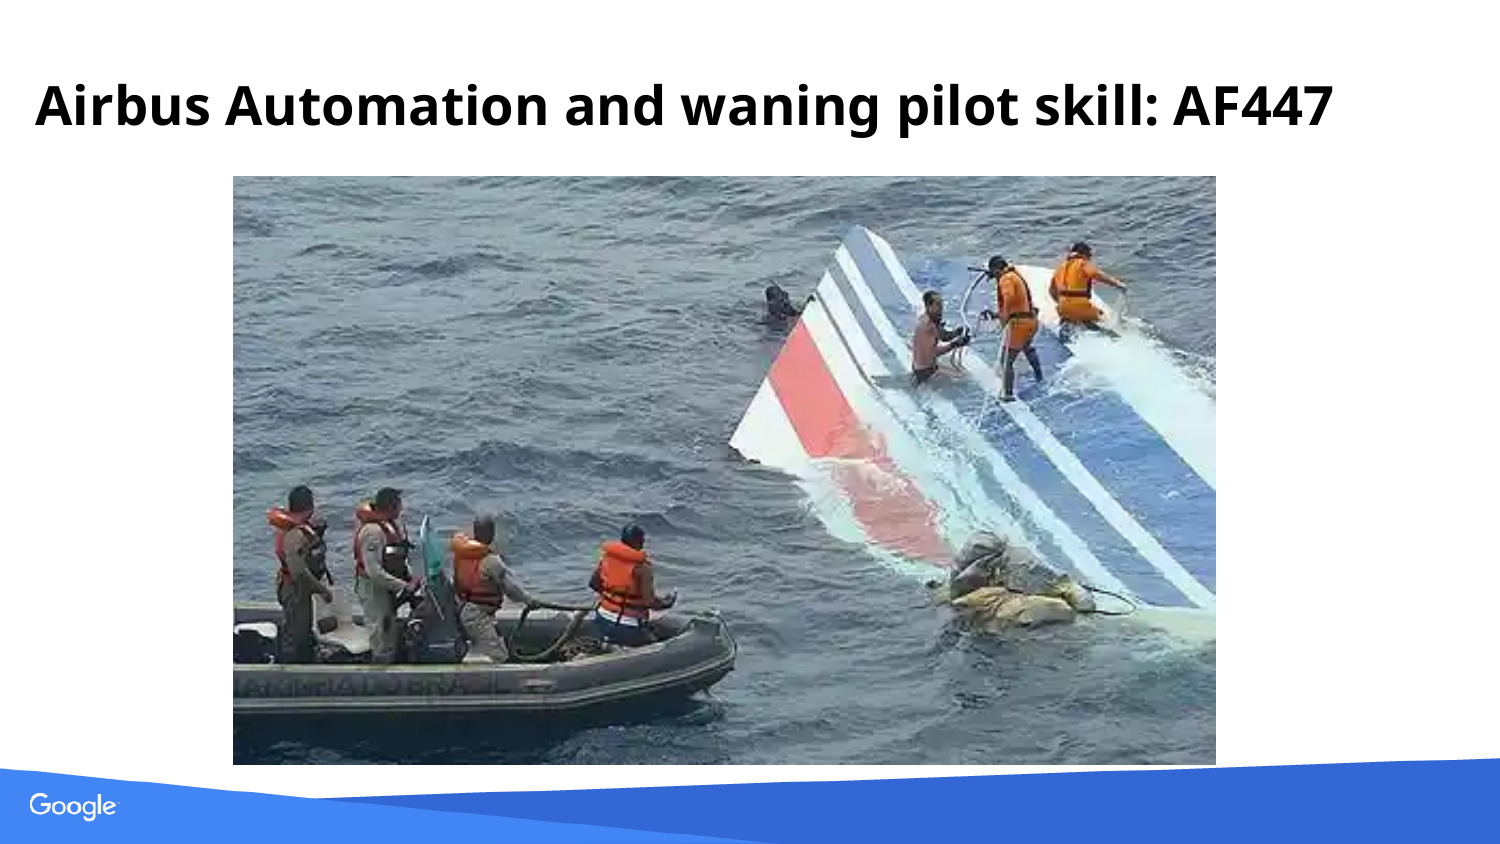

Airbus Automation and waning pilot skill: AF447